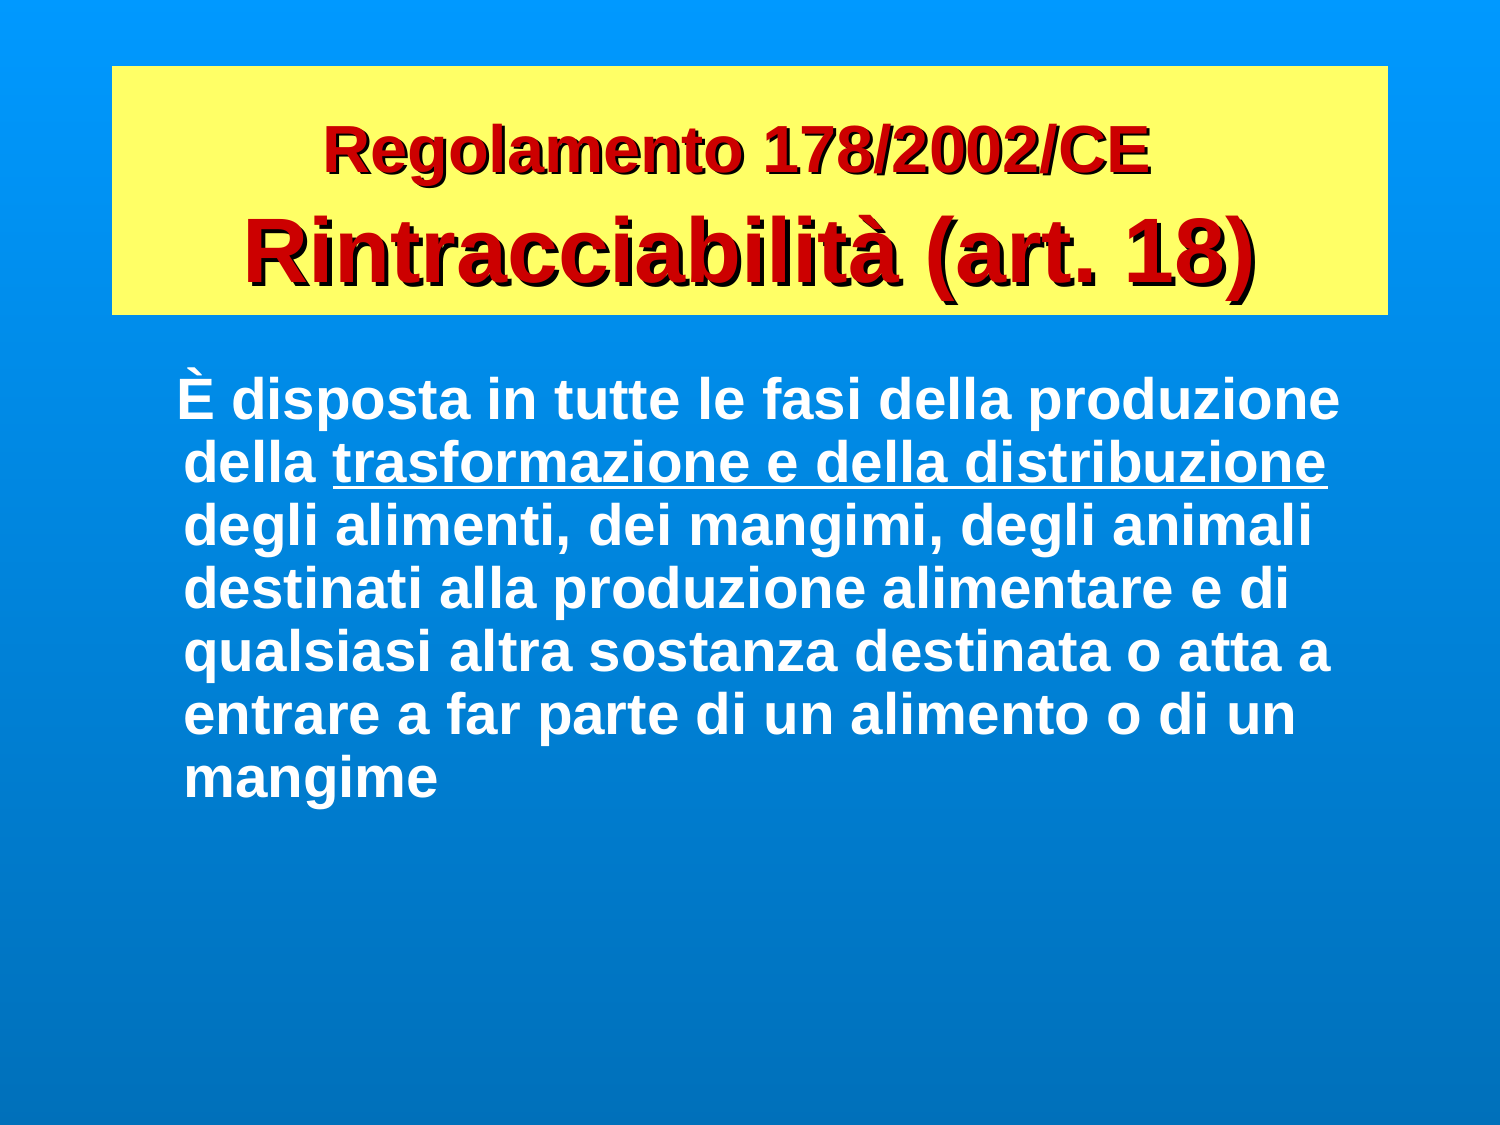

Regolamento 178/2002/CE
Rintracciabilità (art. 18)
 È disposta in tutte le fasi della produzione della trasformazione e della distribuzione degli alimenti, dei mangimi, degli animali destinati alla produzione alimentare e di qualsiasi altra sostanza destinata o atta a entrare a far parte di un alimento o di un mangime